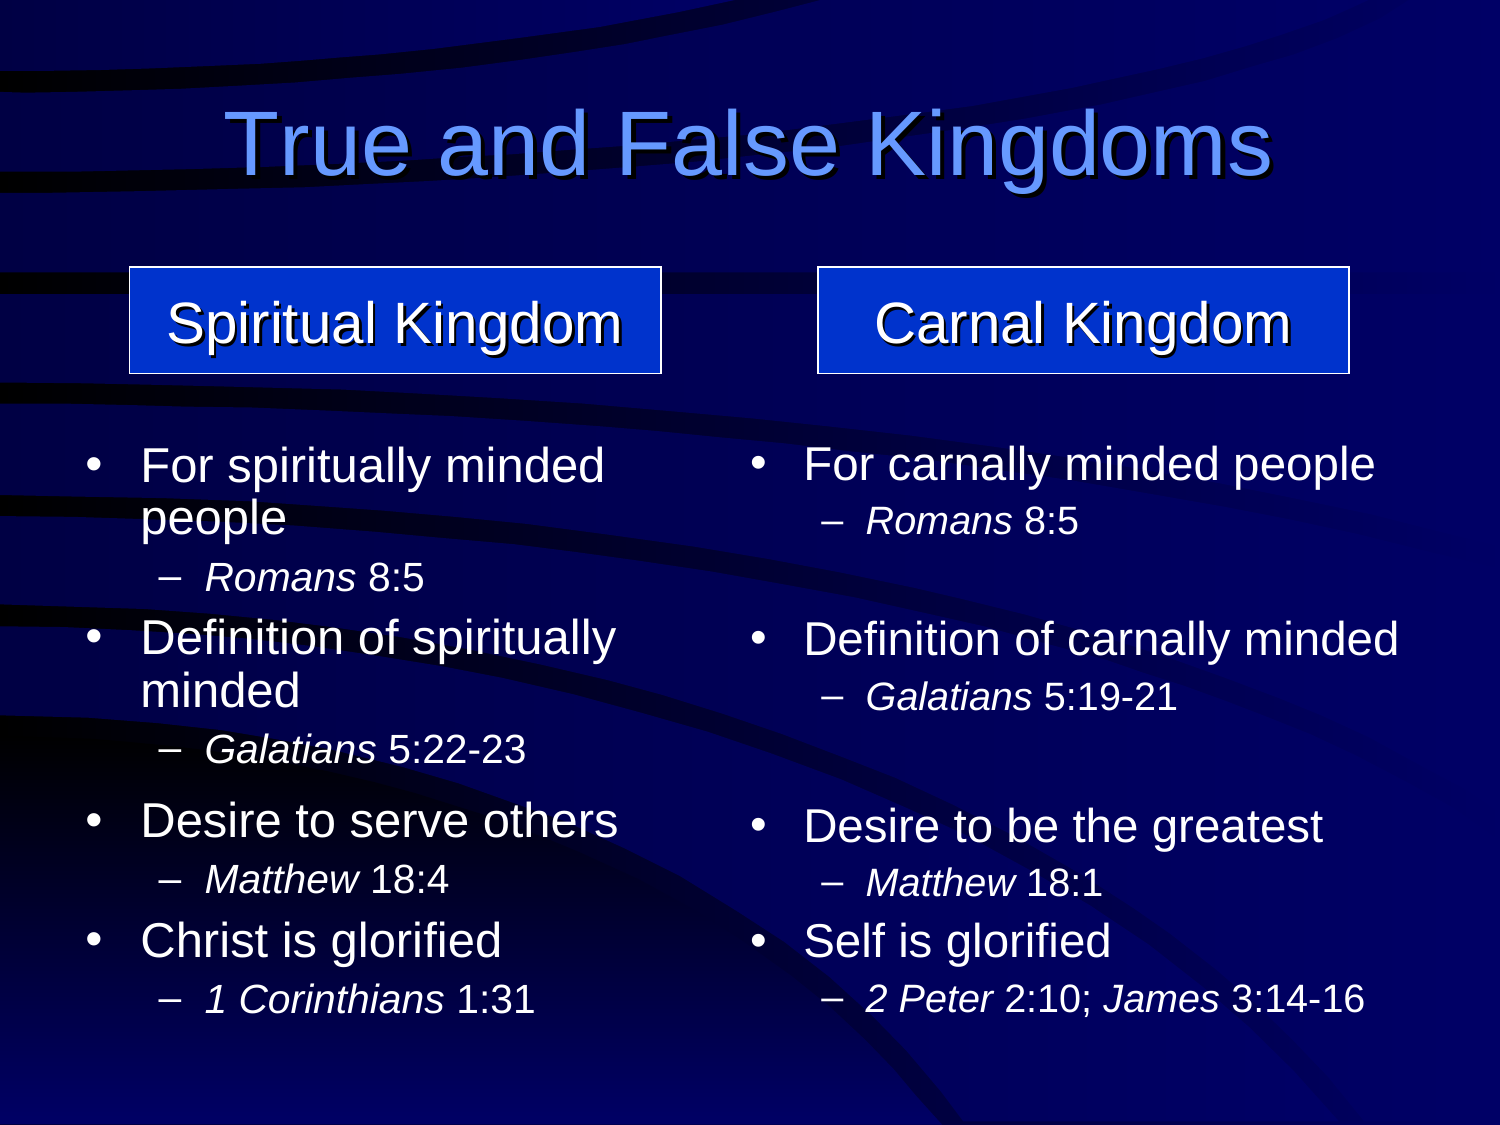

# True and False Kingdoms
Spiritual Kingdom
Carnal Kingdom
For spiritually minded people
Romans 8:5
Definition of spiritually minded
Galatians 5:22-23
Desire to serve others
Matthew 18:4
Christ is glorified
1 Corinthians 1:31
For carnally minded people
Romans 8:5
Definition of carnally minded
Galatians 5:19-21
Desire to be the greatest
Matthew 18:1
Self is glorified
2 Peter 2:10; James 3:14-16